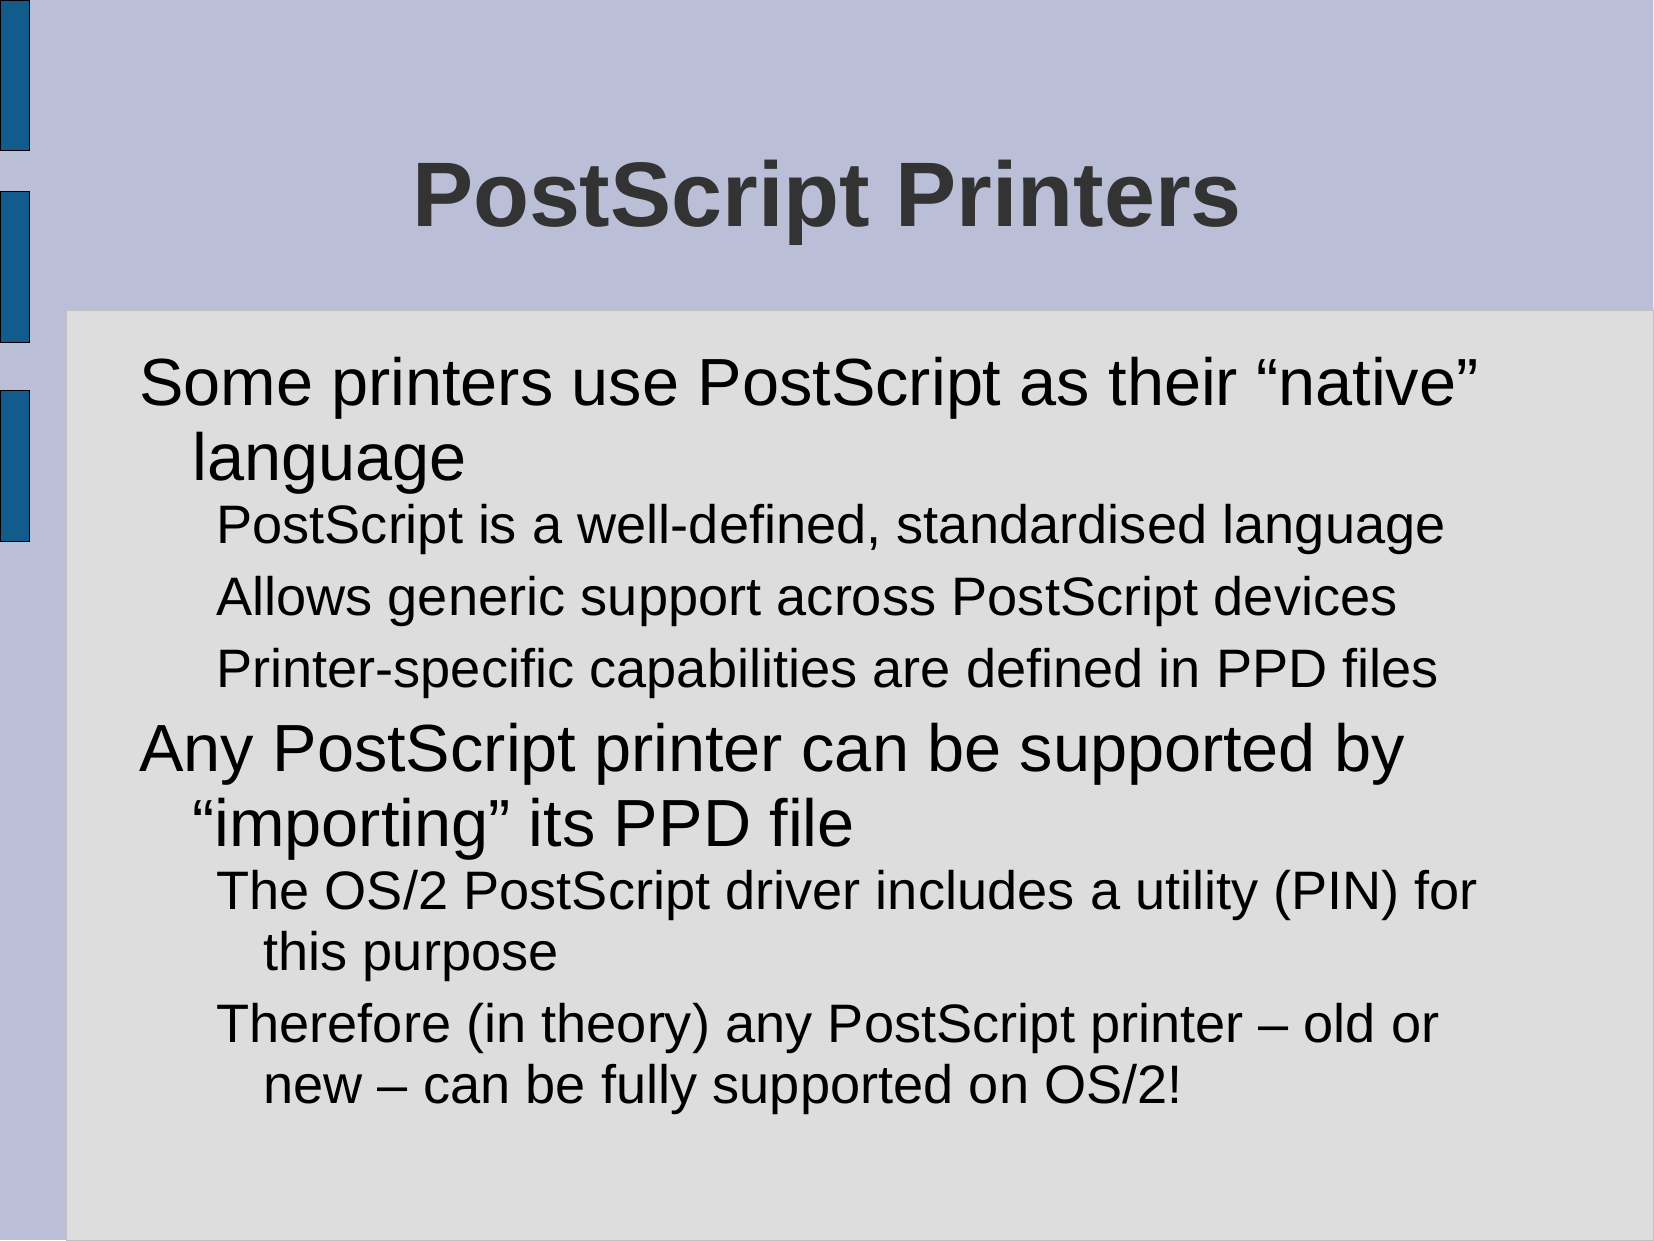

# PostScript Printers
Some printers use PostScript as their “native” language
PostScript is a well-defined, standardised language
Allows generic support across PostScript devices
Printer-specific capabilities are defined in PPD files
Any PostScript printer can be supported by “importing” its PPD file
The OS/2 PostScript driver includes a utility (PIN) for this purpose
Therefore (in theory) any PostScript printer – old or new – can be fully supported on OS/2!